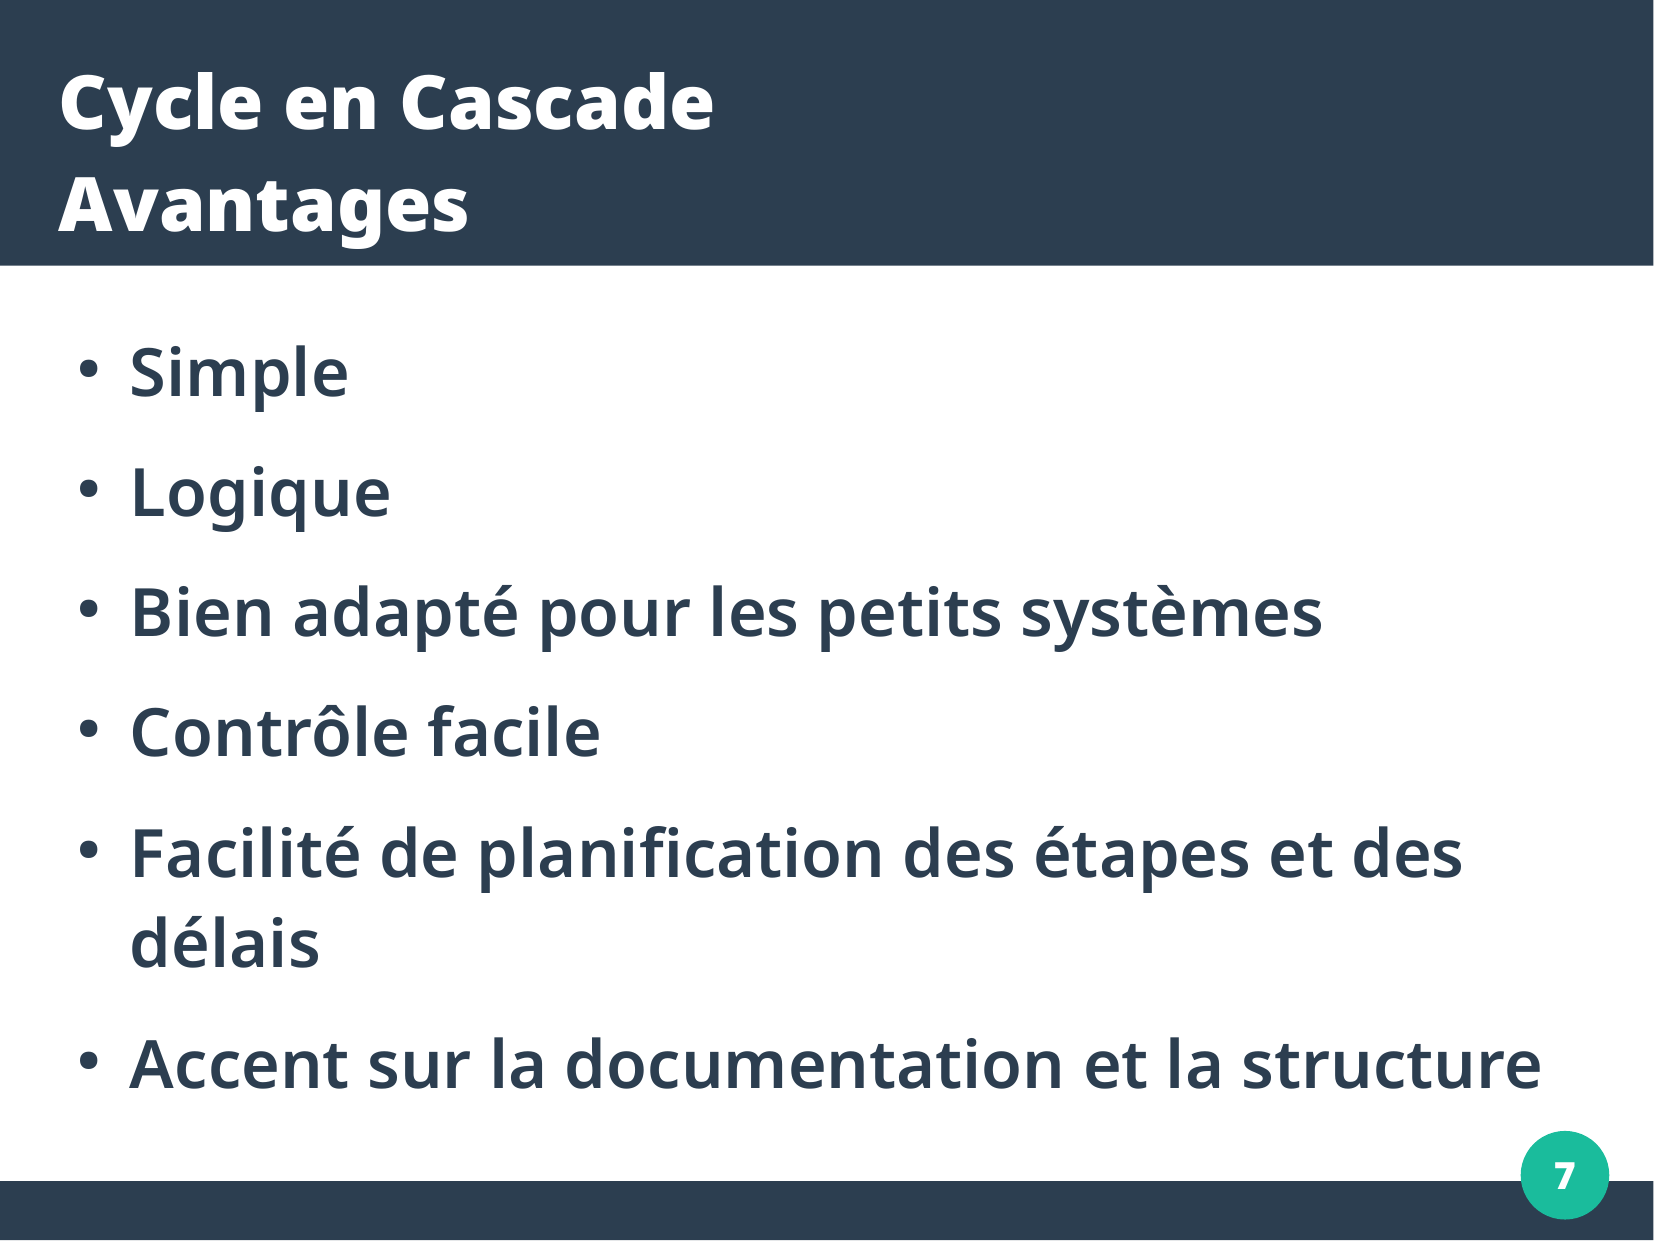

# Cycle en Cascade Avantages
Simple
Logique
Bien adapté pour les petits systèmes
Contrôle facile
Facilité de planification des étapes et des délais
Accent sur la documentation et la structure
7